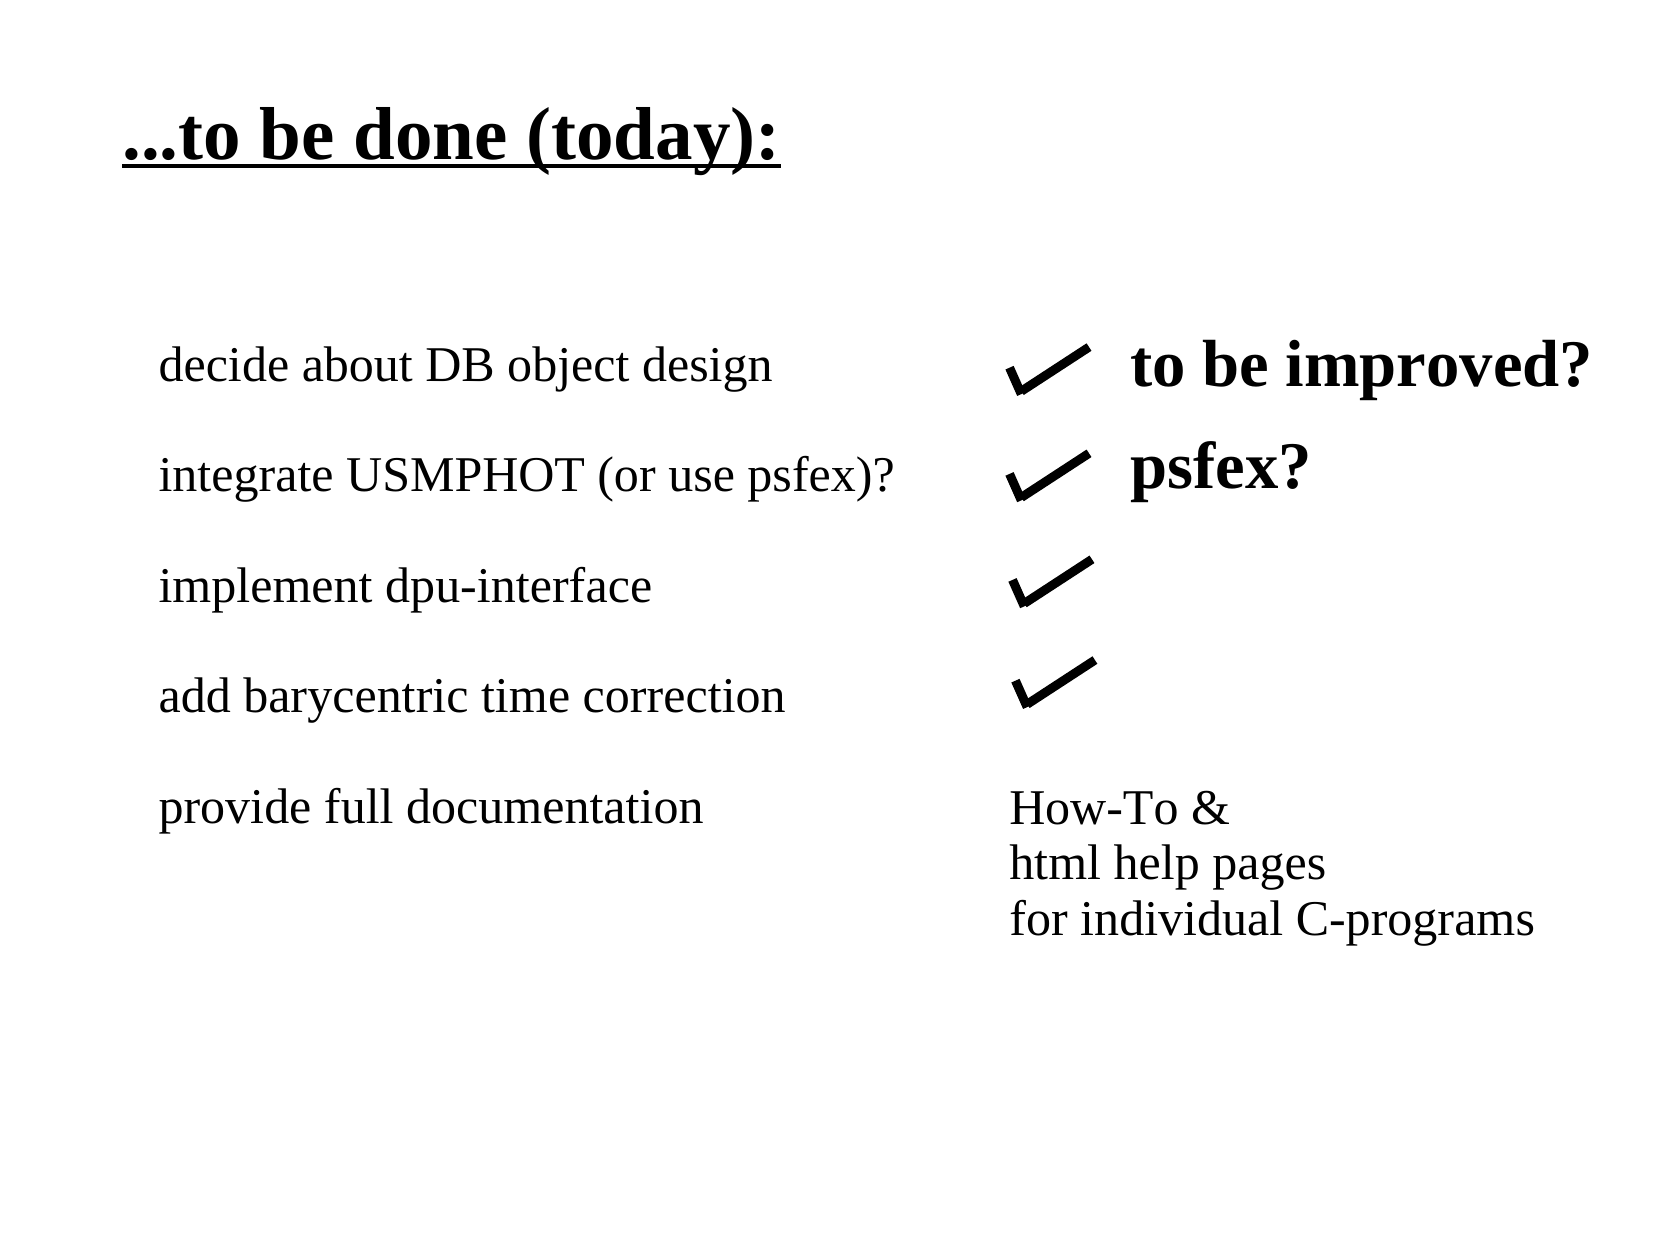

...to be done (today):
to be improved?
psfex?
decide about DB object design
integrate USMPHOT (or use psfex)?
implement dpu-interface
add barycentric time correction
provide full documentation
How-To &
html help pages
for individual C-programs